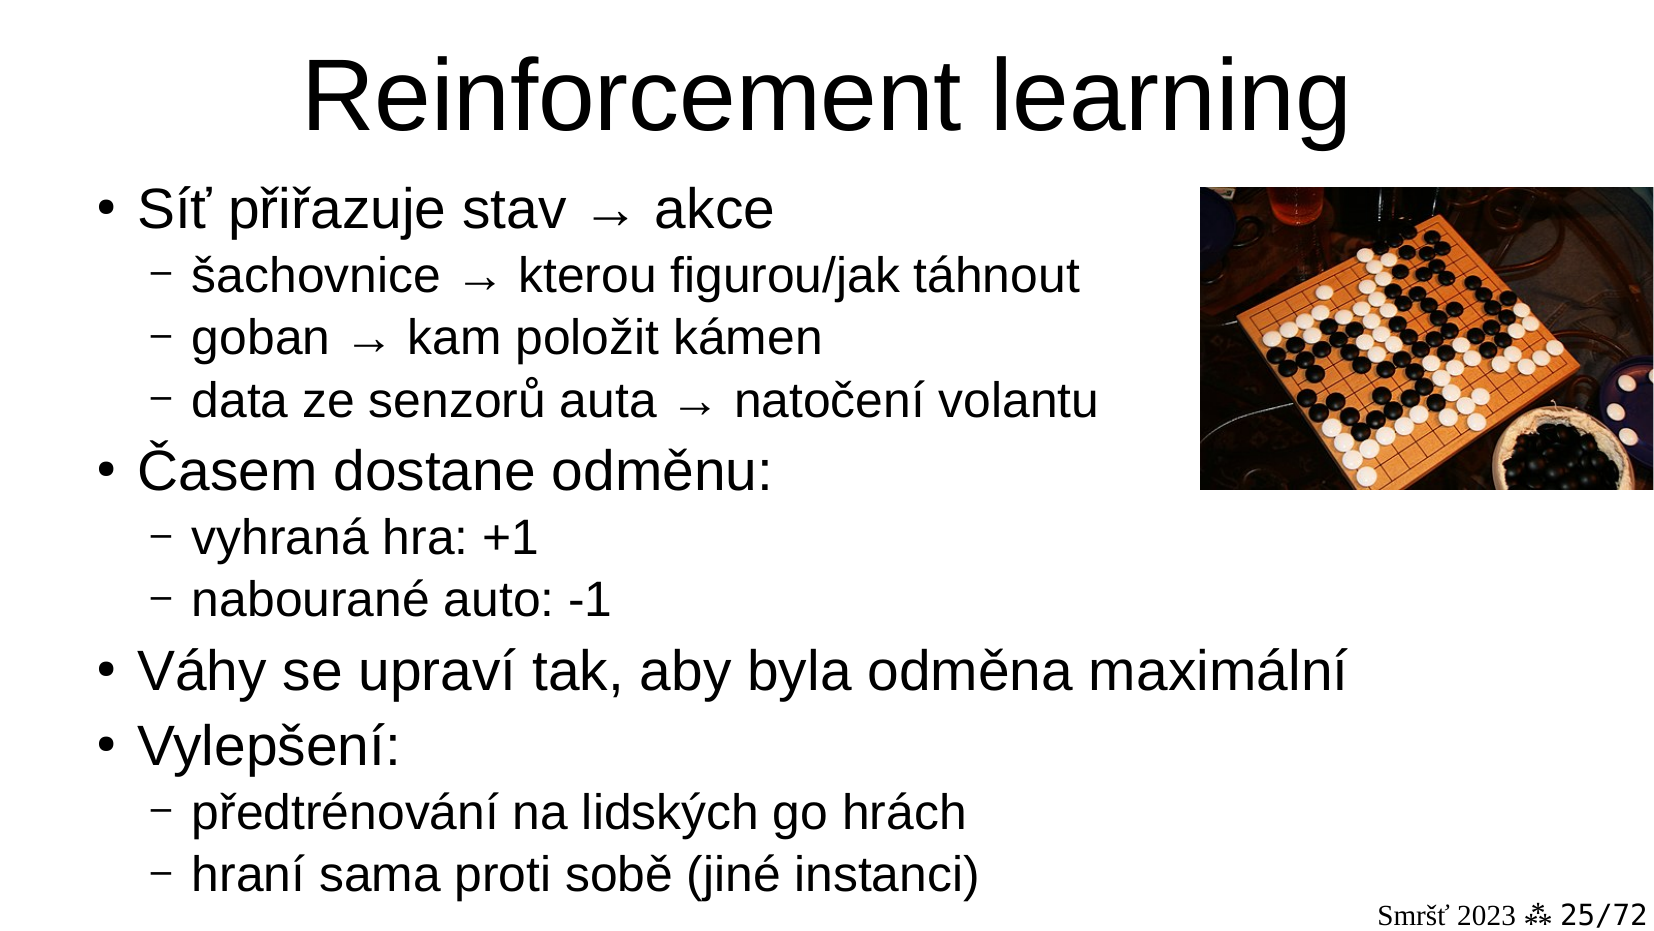

# Reinforcement learning
Síť přiřazuje stav → akce
šachovnice → kterou figurou/jak táhnout
goban → kam položit kámen
data ze senzorů auta → natočení volantu
Časem dostane odměnu:
vyhraná hra: +1
nabourané auto: -1
Váhy se upraví tak, aby byla odměna maximální
Vylepšení:
předtrénování na lidských go hrách
hraní sama proti sobě (jiné instanci)
25